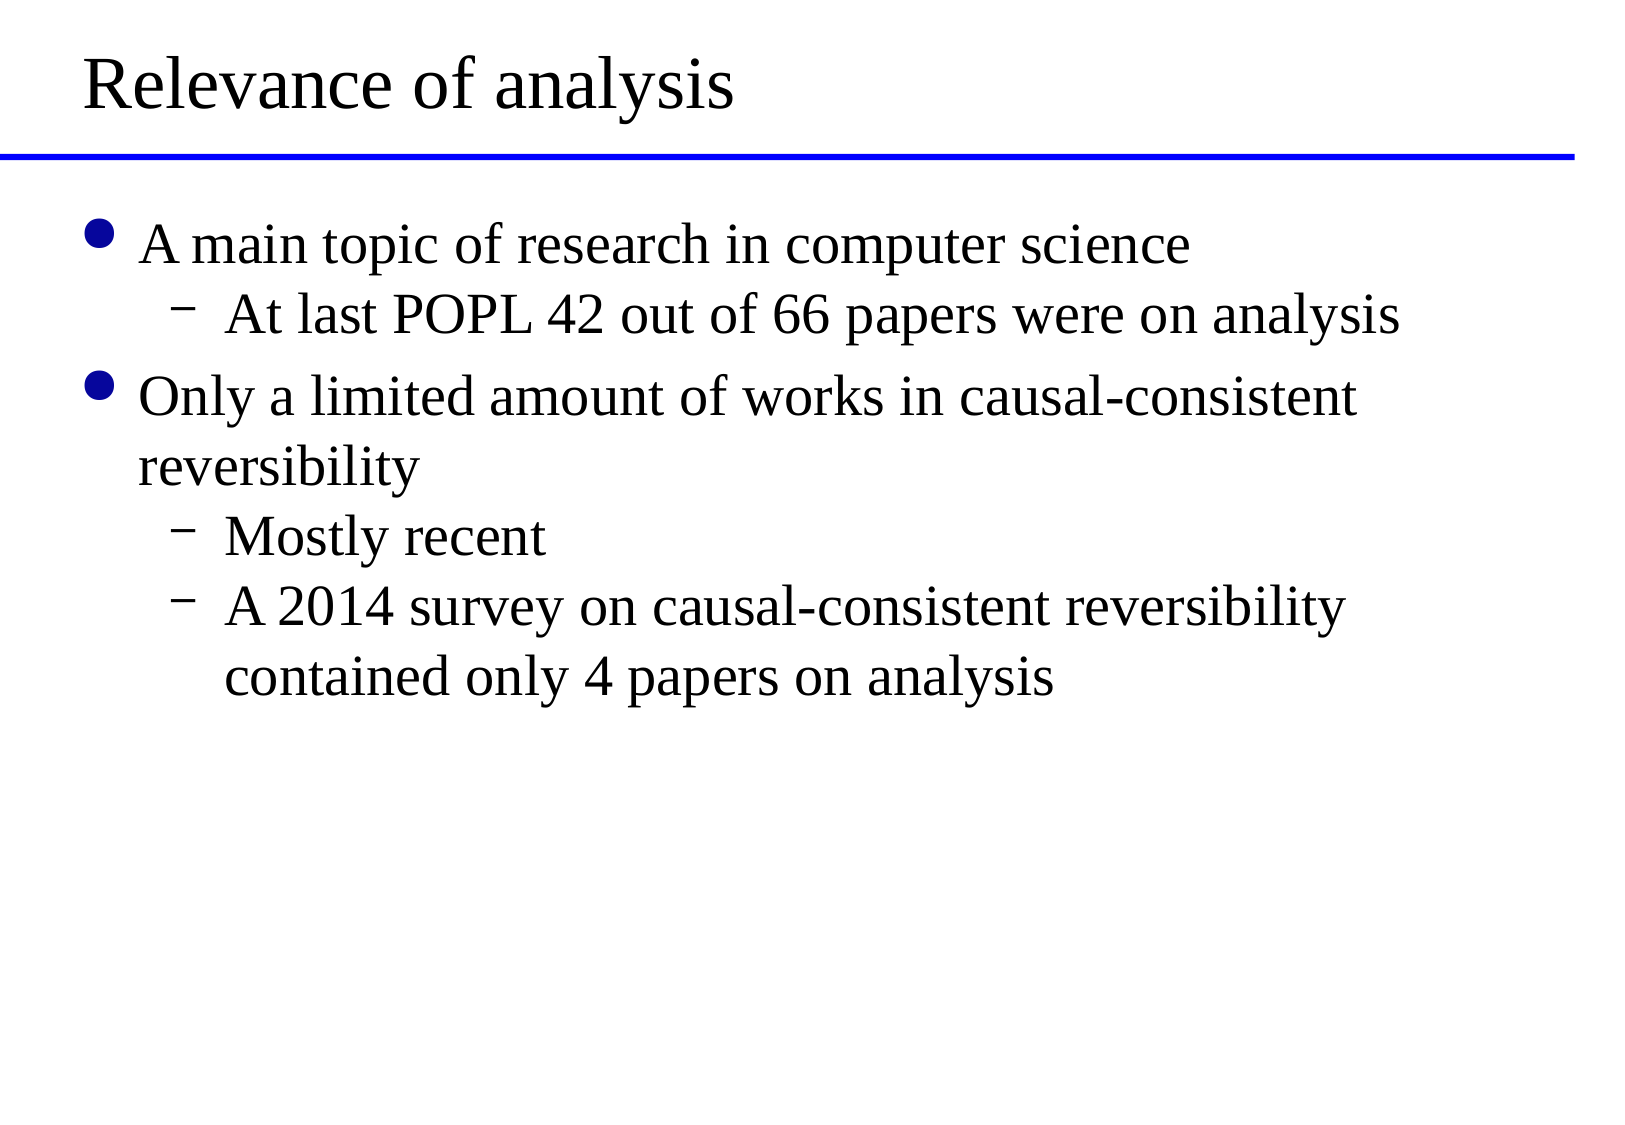

# Relevance of analysis
A main topic of research in computer science
At last POPL 42 out of 66 papers were on analysis
Only a limited amount of works in causal-consistent reversibility
Mostly recent
A 2014 survey on causal-consistent reversibility contained only 4 papers on analysis